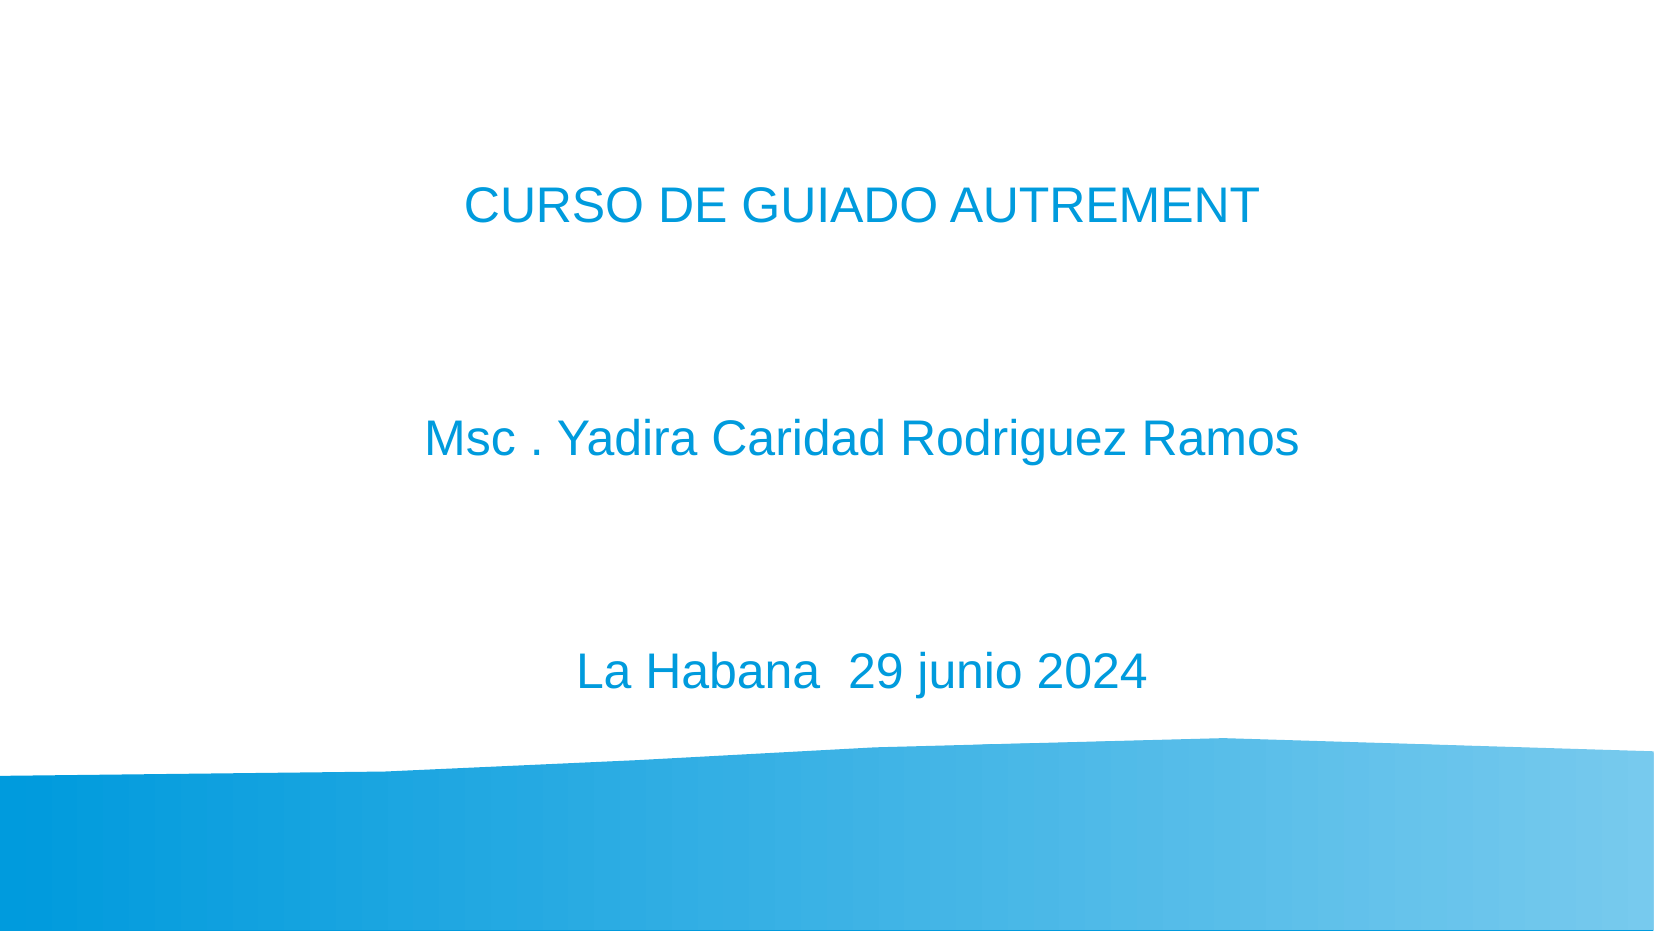

# CURSO DE GUIADO AUTREMENT
Msc . Yadira Caridad Rodriguez Ramos
La Habana  29 junio 2024